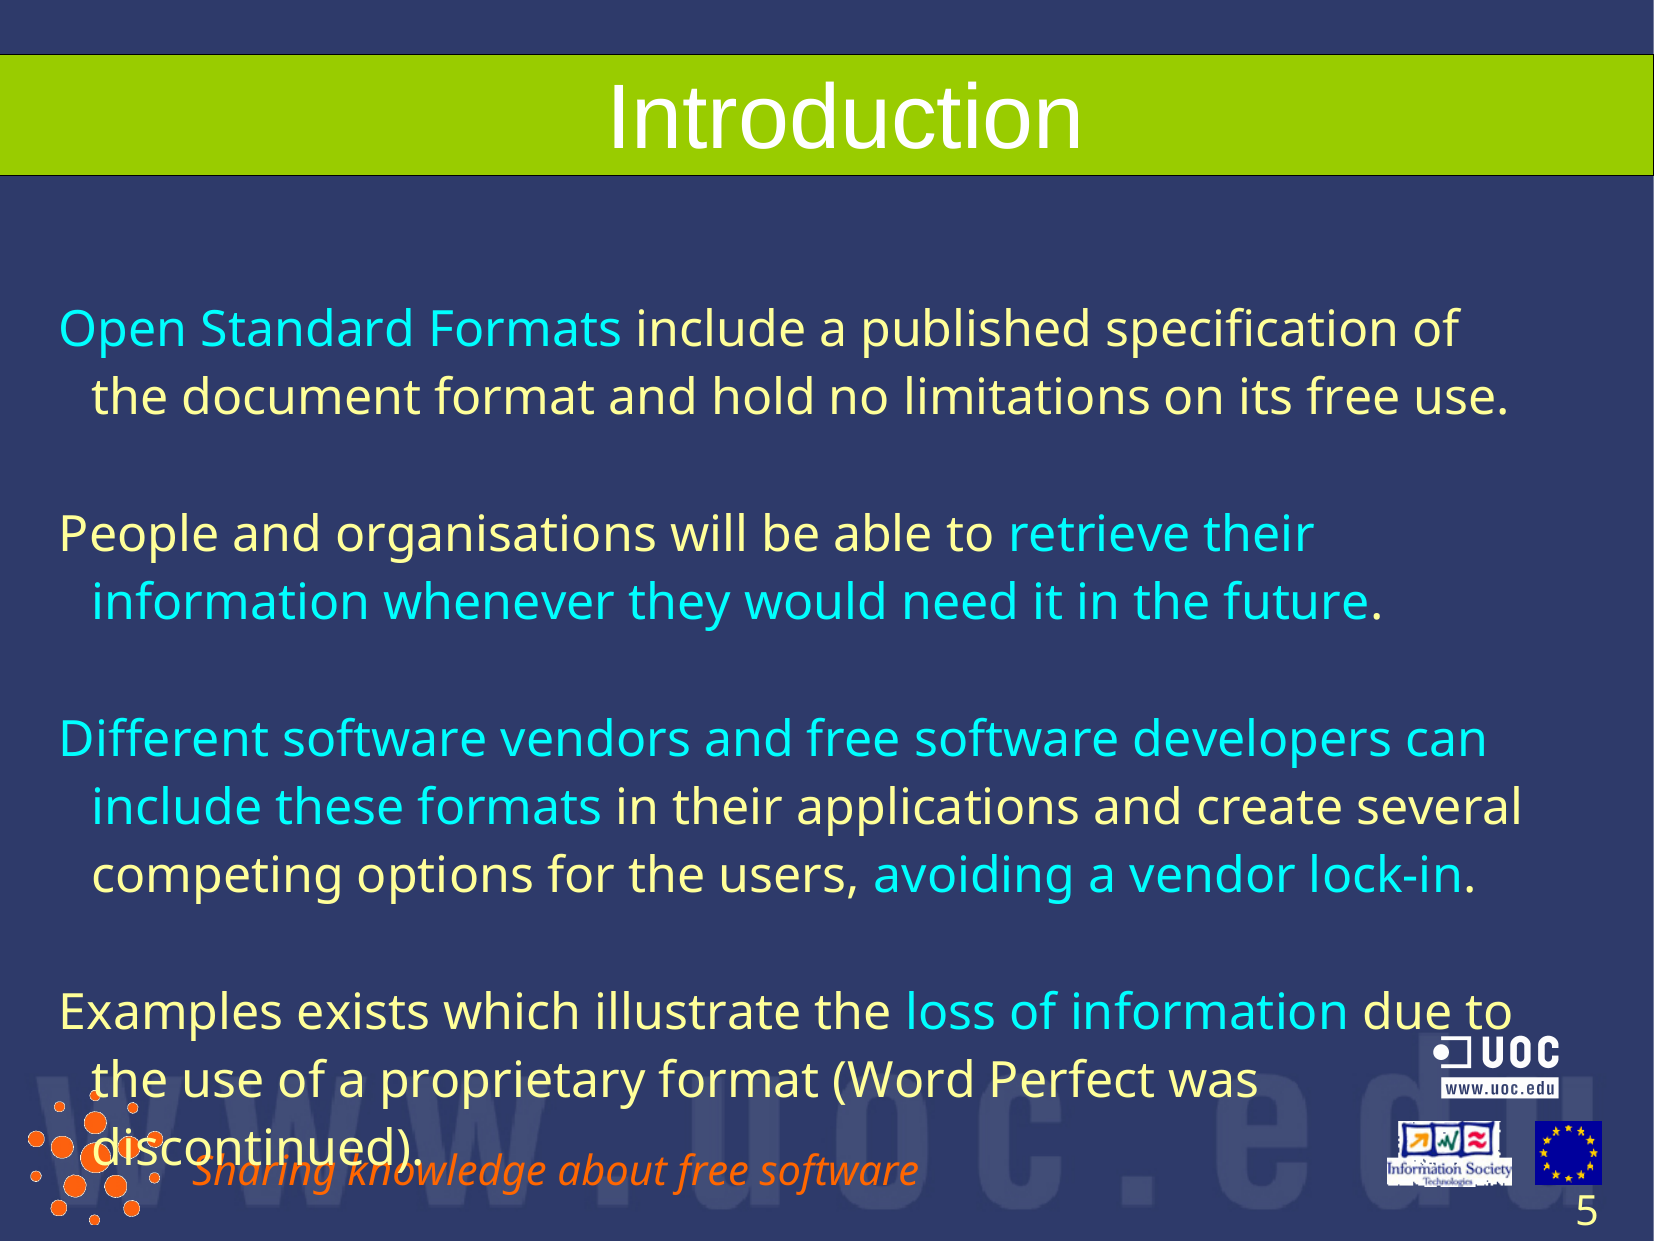

# Introduction
Open Standard Formats include a published specification of the document format and hold no limitations on its free use.
People and organisations will be able to retrieve their information whenever they would need it in the future.
Different software vendors and free software developers can include these formats in their applications and create several competing options for the users, avoiding a vendor lock-in.
Examples exists which illustrate the loss of information due to the use of a proprietary format (Word Perfect was discontinued).